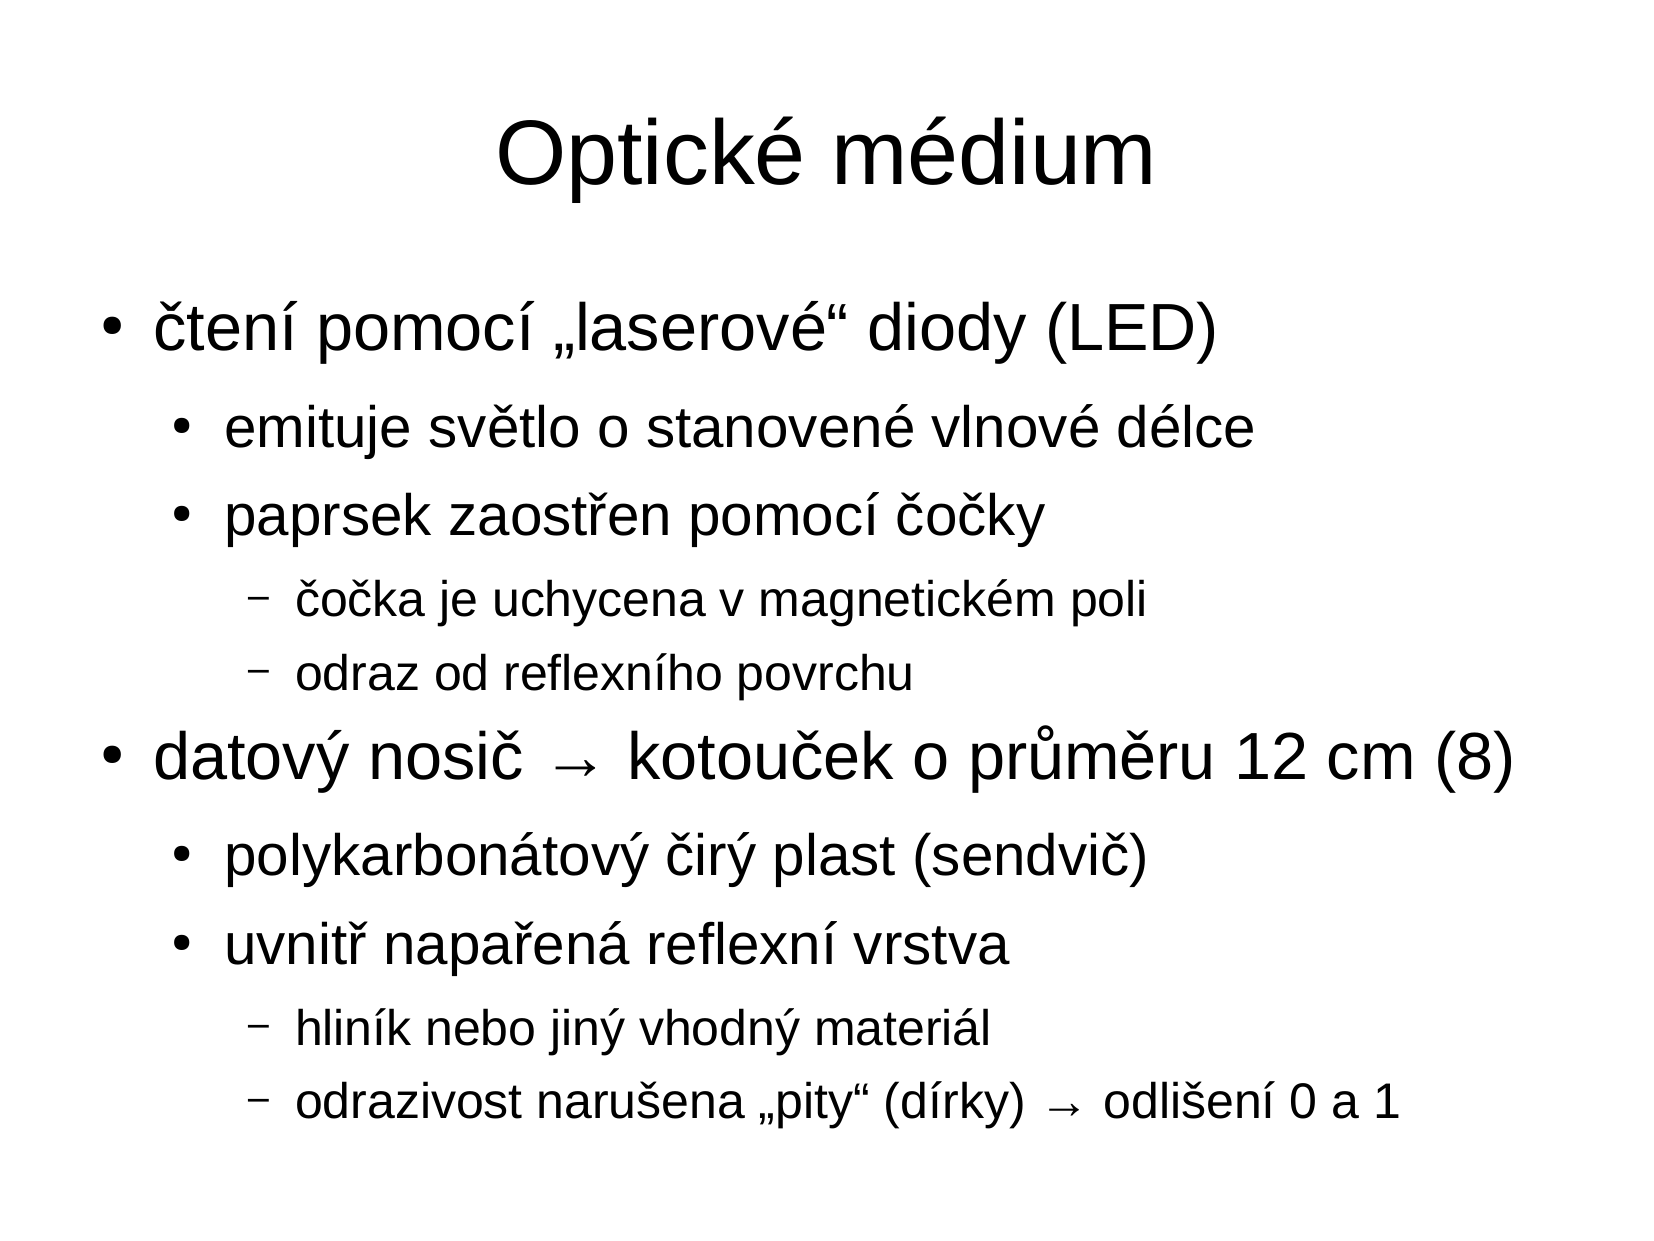

# Optické médium
čtení pomocí „laserové“ diody (LED)
emituje světlo o stanovené vlnové délce
paprsek zaostřen pomocí čočky
čočka je uchycena v magnetickém poli
odraz od reflexního povrchu
datový nosič → kotouček o průměru 12 cm (8)
polykarbonátový čirý plast (sendvič)
uvnitř napařená reflexní vrstva
hliník nebo jiný vhodný materiál
odrazivost narušena „pity“ (dírky) → odlišení 0 a 1